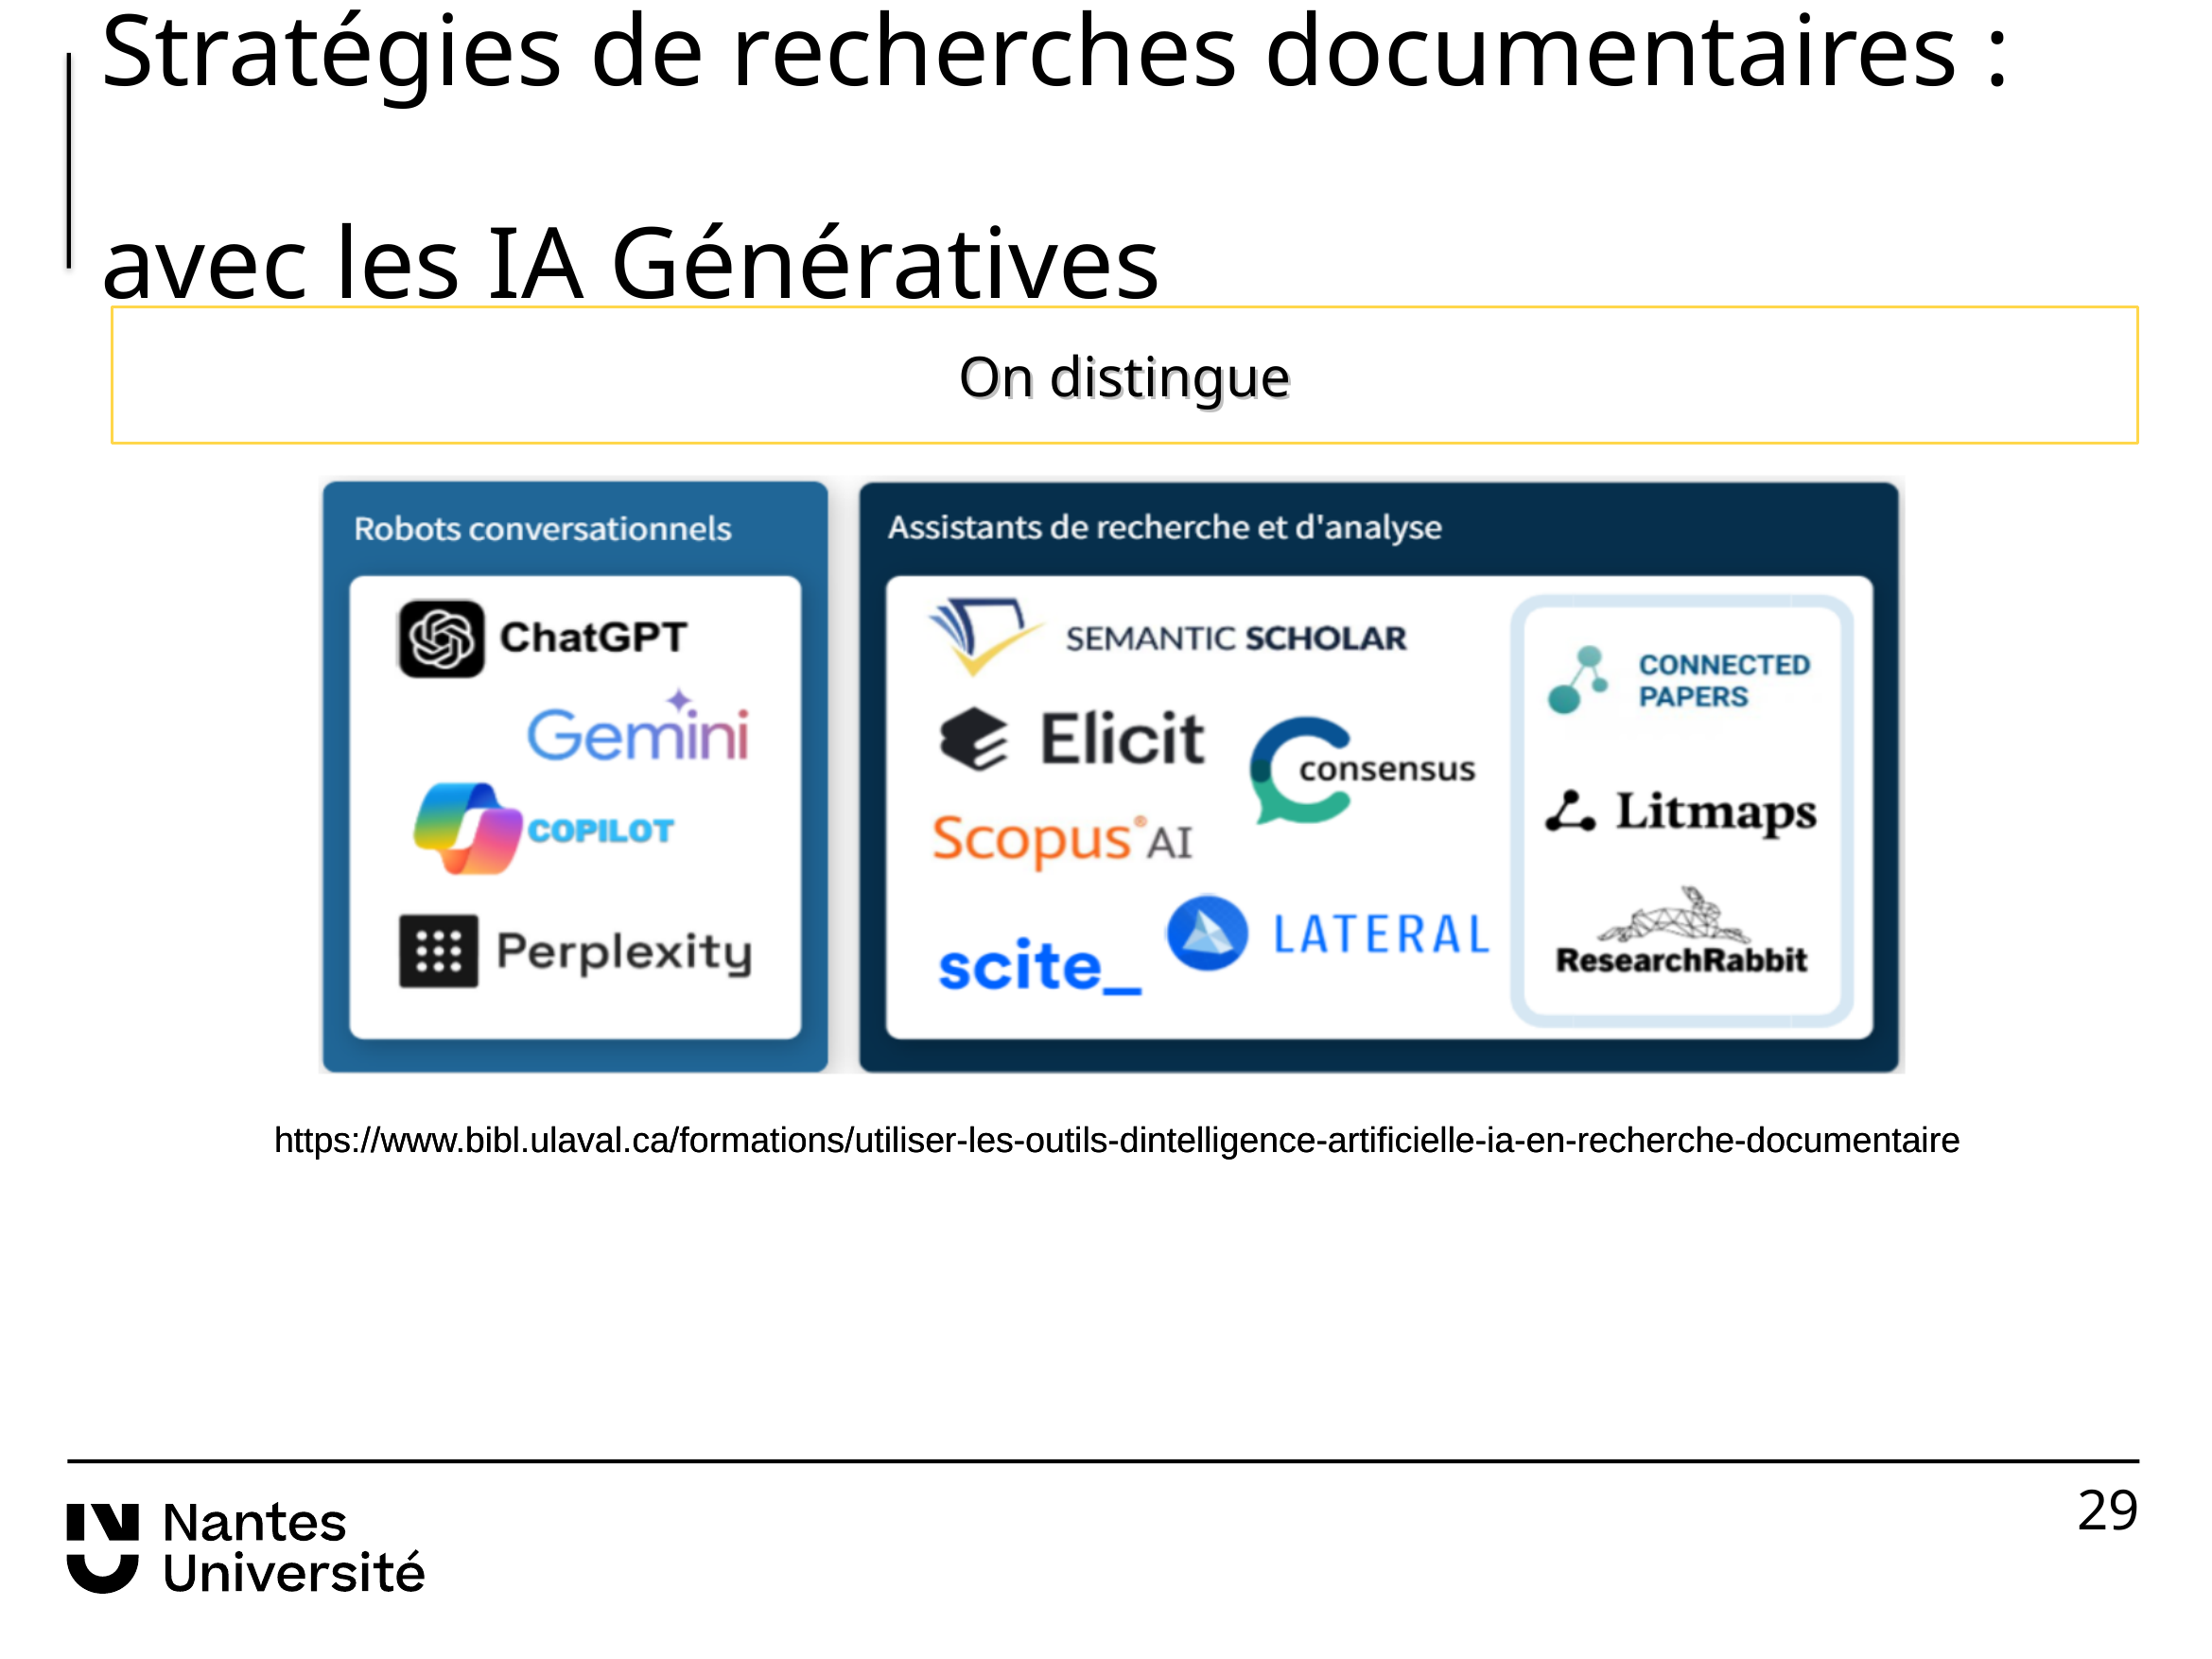

# Stratégies de recherches documentaires : avec les IA Génératives
On distingue
https://www.bibl.ulaval.ca/formations/utiliser-les-outils-dintelligence-artificielle-ia-en-recherche-documentaire
https://www.bibl.ulaval.ca/formations/utiliser-les-outils-dintelligence-artificielle-ia-en-recherche-documentaire